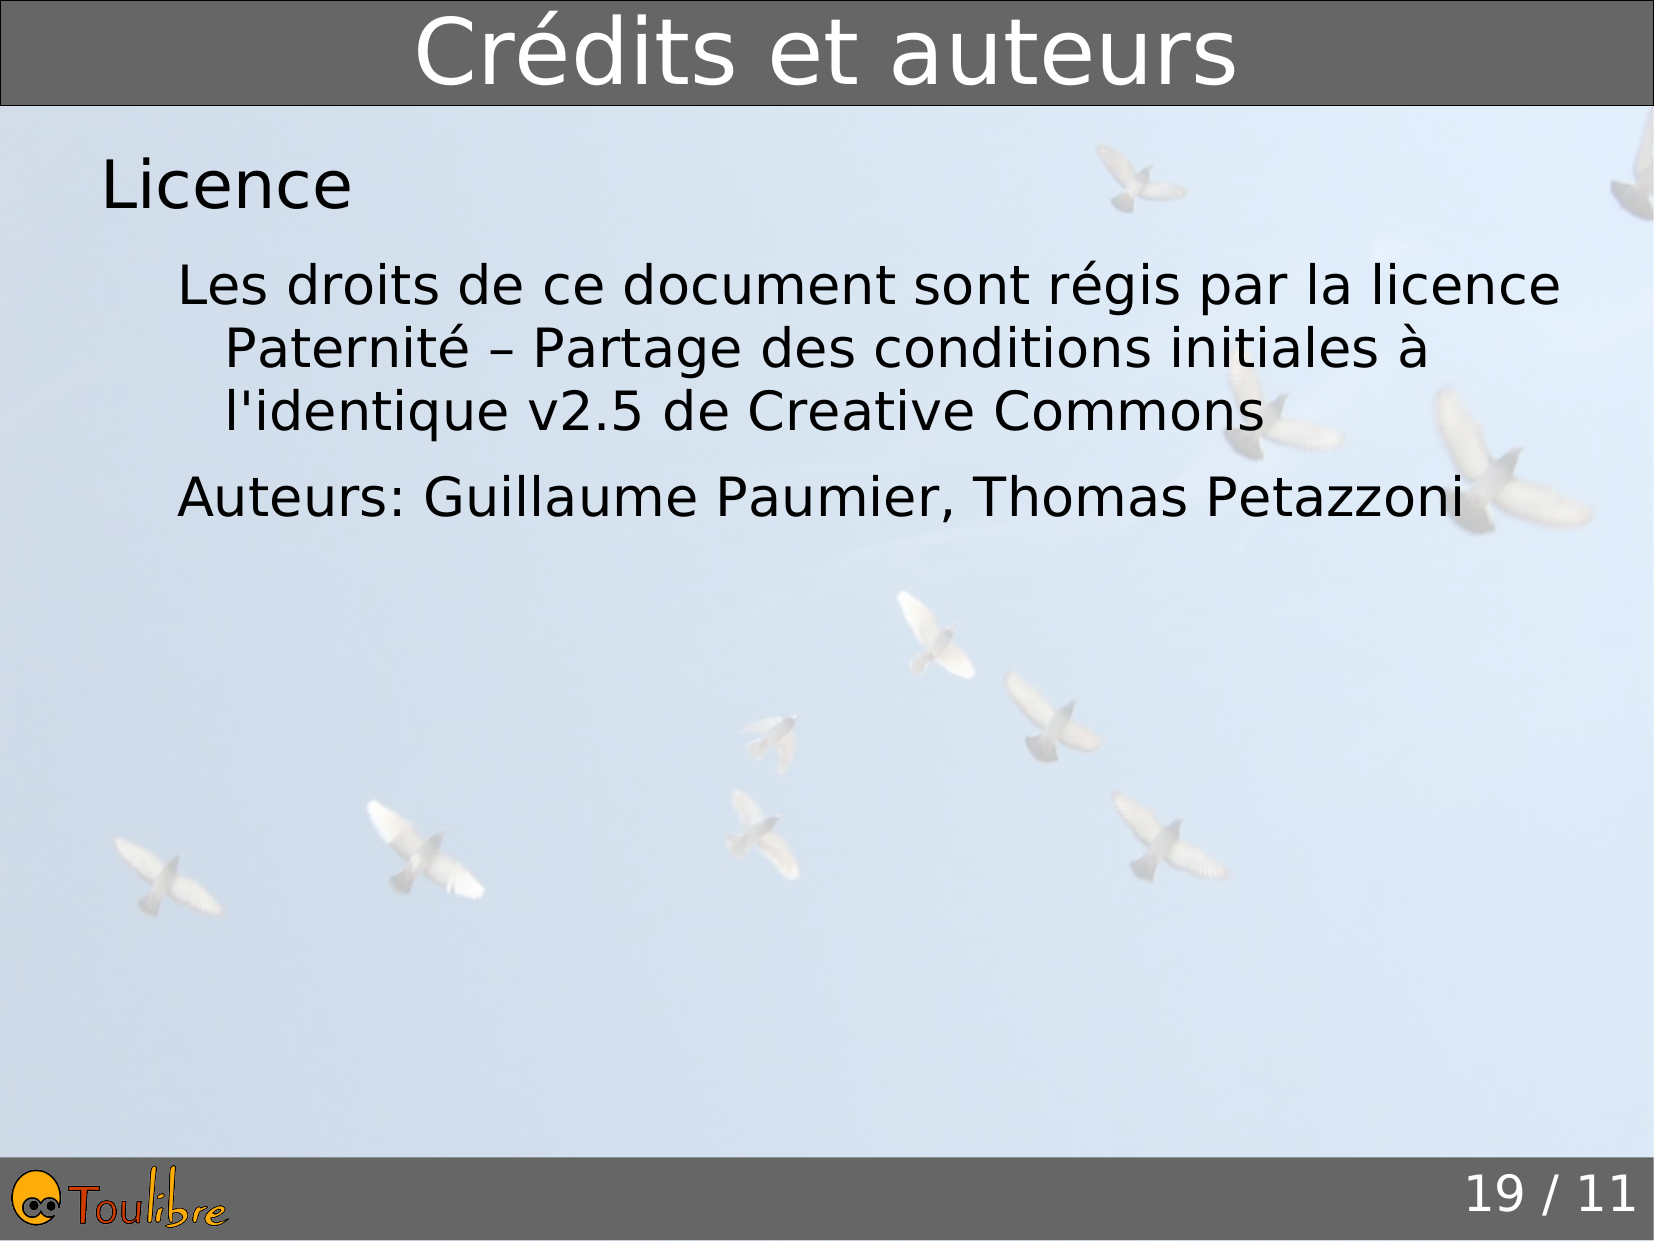

# Crédits et auteurs
Licence
Les droits de ce document sont régis par la licence Paternité – Partage des conditions initiales à l'identique v2.5 de Creative Commons
Auteurs: Guillaume Paumier, Thomas Petazzoni